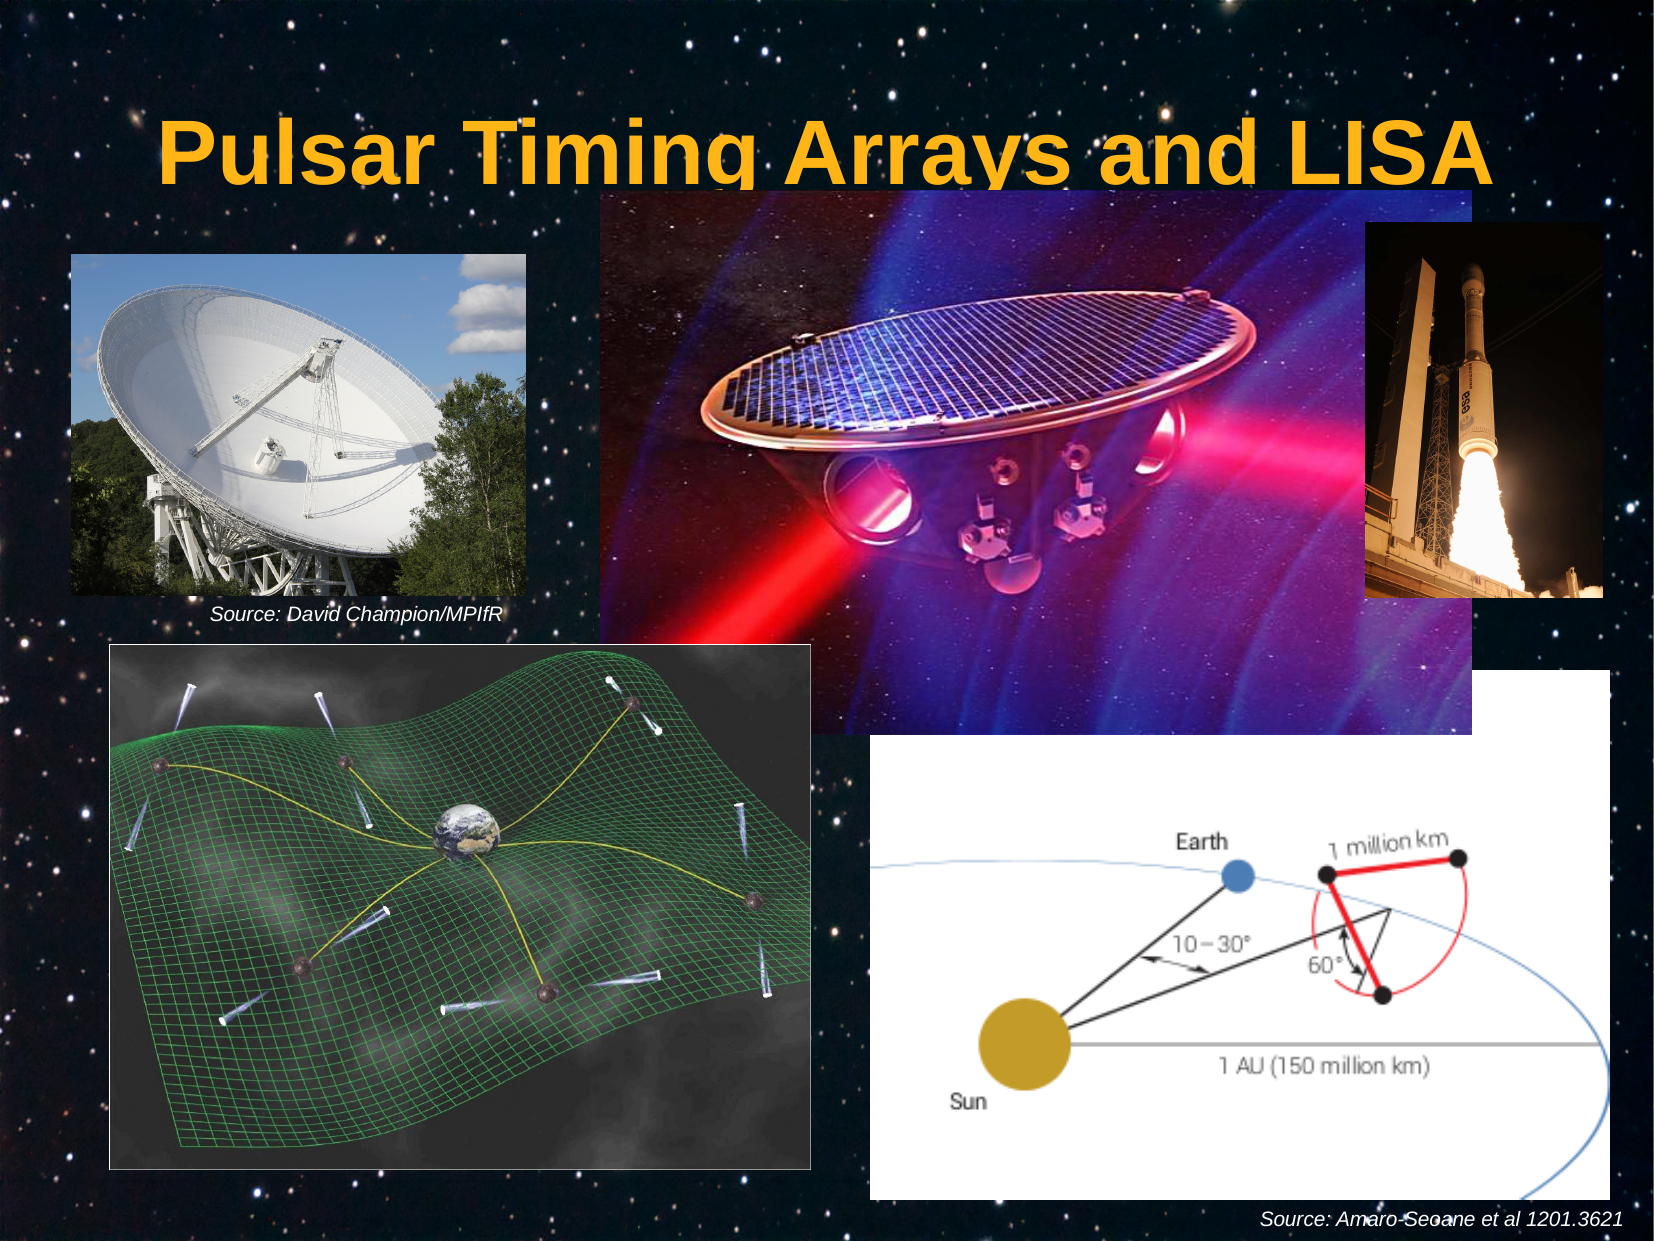

# Pulsar Timing Arrays and LISA
Source: David Champion/MPIfR
Source: elisascience.org
Source: Amaro-Seoane et al 1201.3621